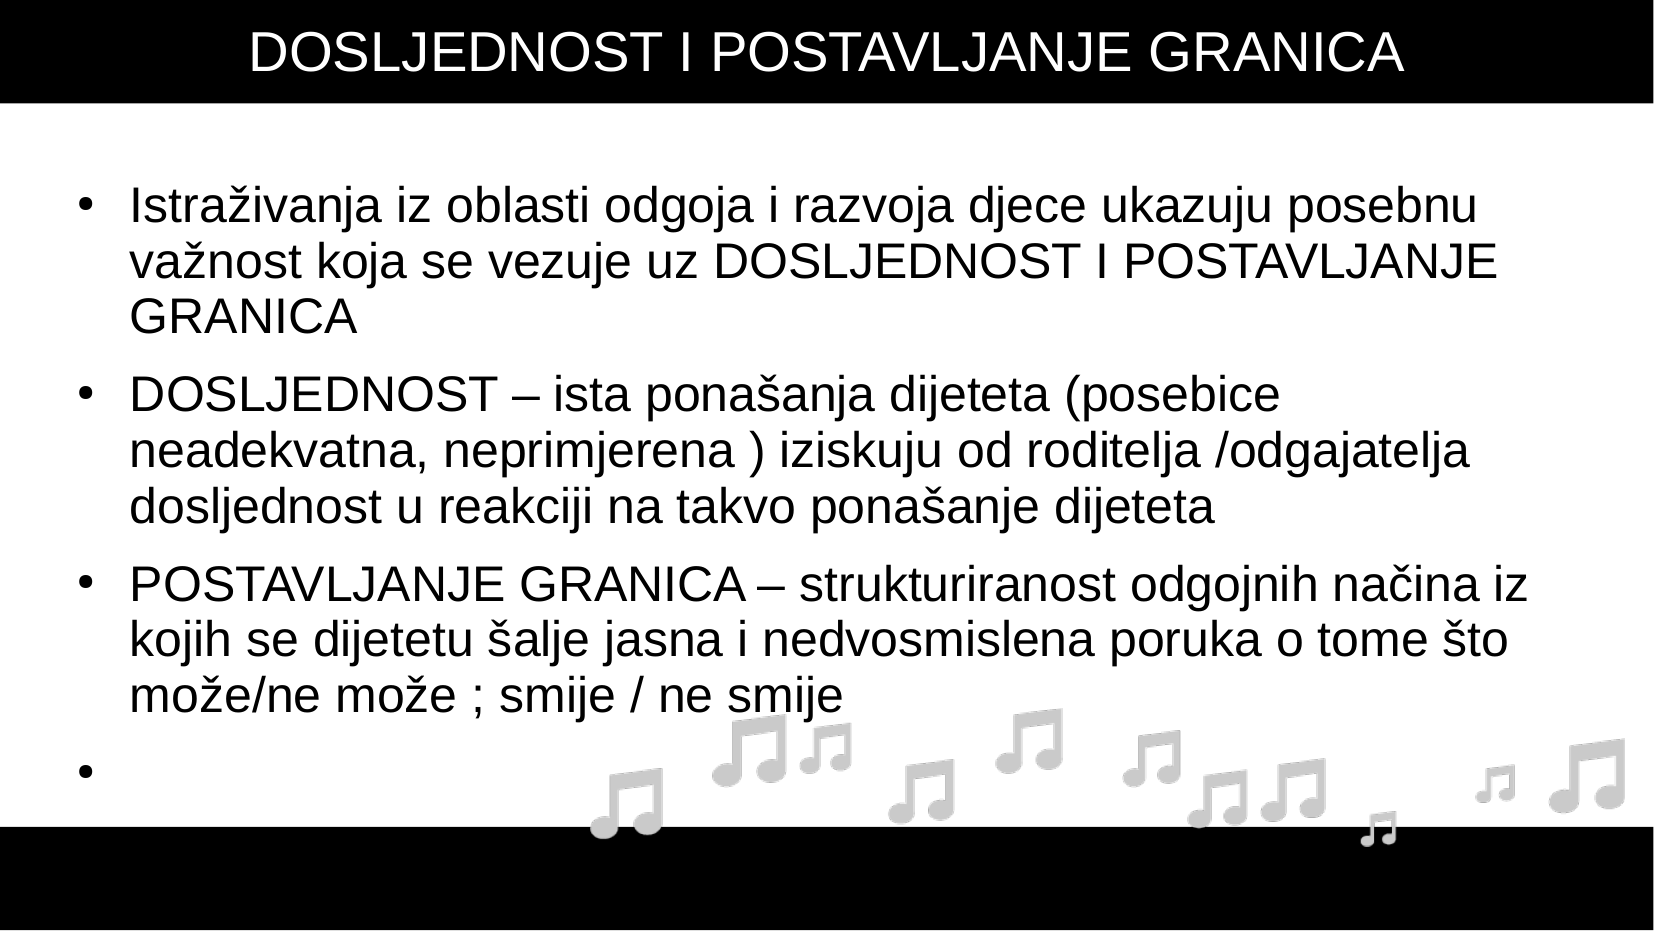

# DOSLJEDNOST I POSTAVLJANJE GRANICA
Istraživanja iz oblasti odgoja i razvoja djece ukazuju posebnu važnost koja se vezuje uz DOSLJEDNOST I POSTAVLJANJE GRANICA
DOSLJEDNOST – ista ponašanja dijeteta (posebice neadekvatna, neprimjerena ) iziskuju od roditelja /odgajatelja dosljednost u reakciji na takvo ponašanje dijeteta
POSTAVLJANJE GRANICA – strukturiranost odgojnih načina iz kojih se dijetetu šalje jasna i nedvosmislena poruka o tome što može/ne može ; smije / ne smije